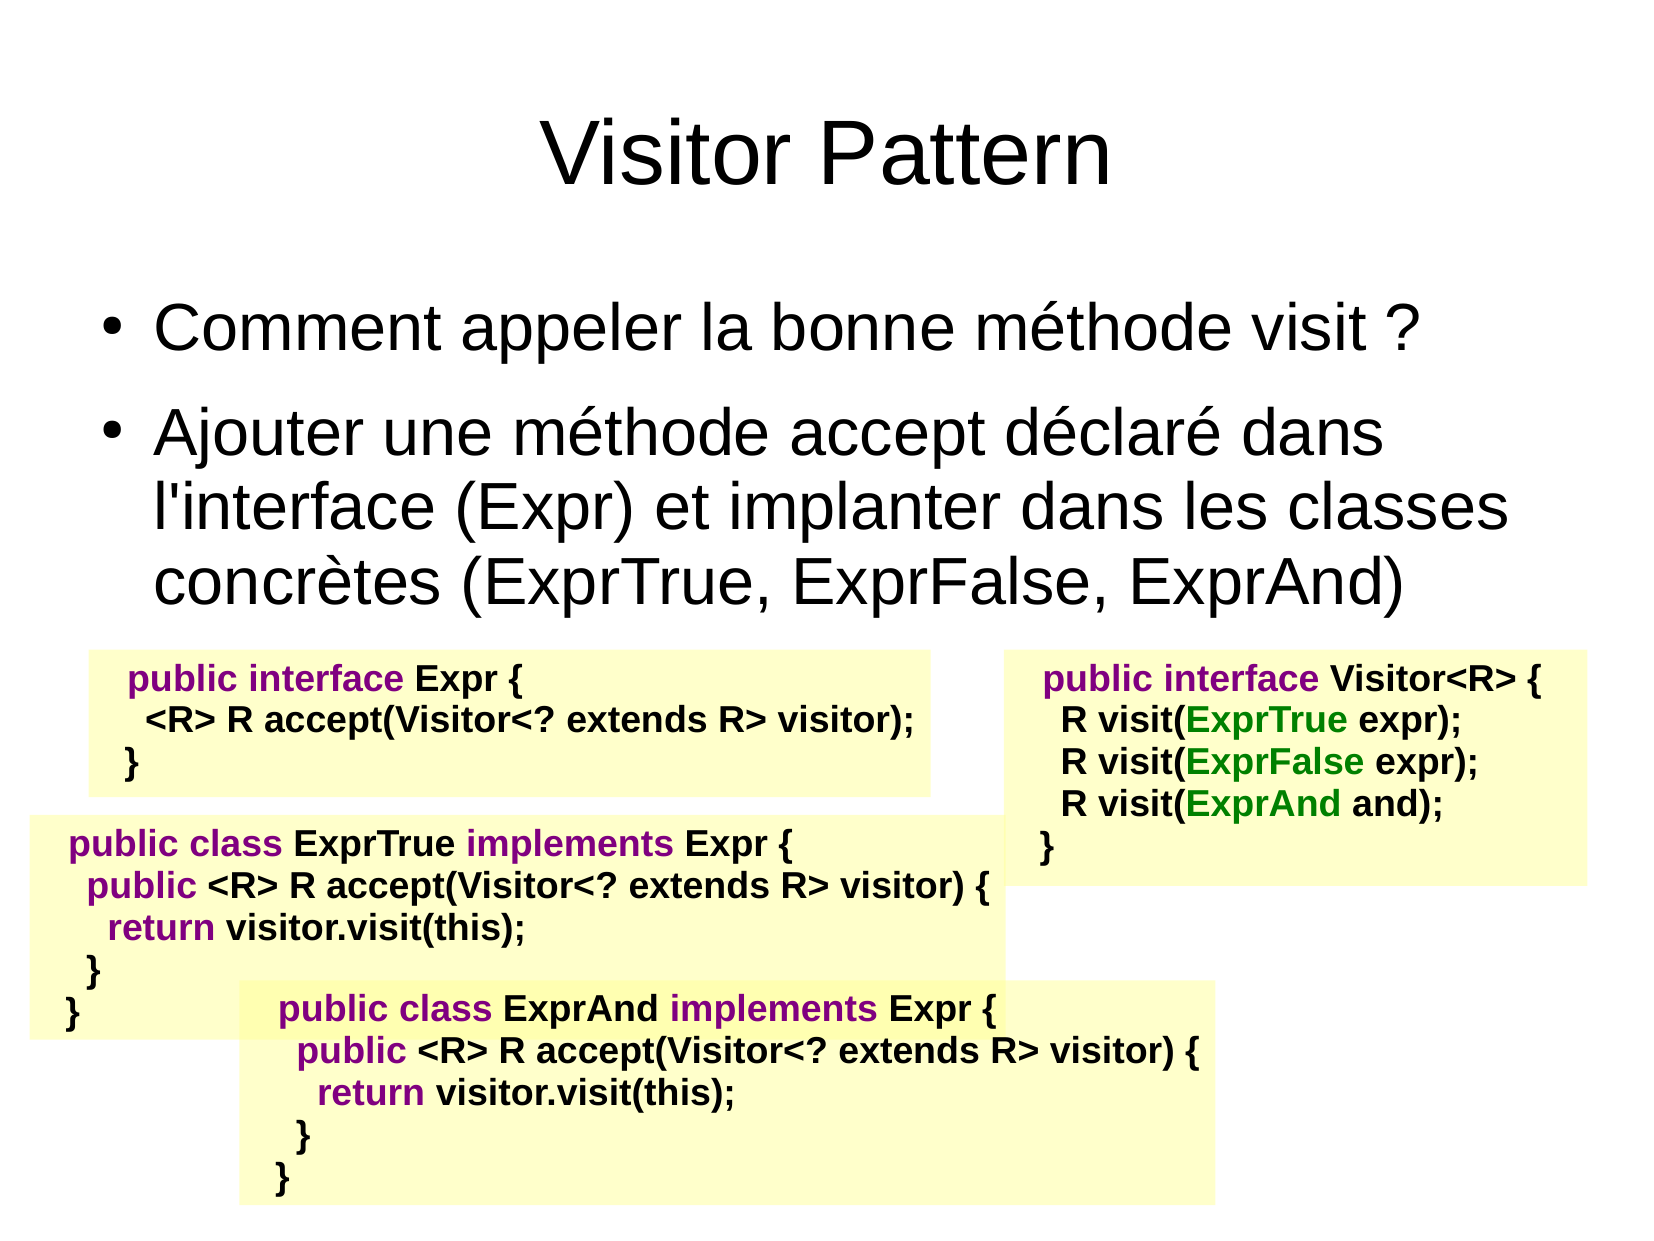

# Visitor Pattern
Comment appeler la bonne méthode visit ?
Ajouter une méthode accept déclaré dans l'interface (Expr) et implanter dans les classes concrètes (ExprTrue, ExprFalse, ExprAnd)
 public interface Expr {
 <R> R accept(Visitor<? extends R> visitor);
 }
 public interface Visitor<R> {
 R visit(ExprTrue expr);
 R visit(ExprFalse expr);
 R visit(ExprAnd and);
 }
 public class ExprTrue implements Expr {
 public <R> R accept(Visitor<? extends R> visitor) {
 return visitor.visit(this);
 }
 }
 public class ExprAnd implements Expr {
 public <R> R accept(Visitor<? extends R> visitor) {
 return visitor.visit(this);
 }
 }